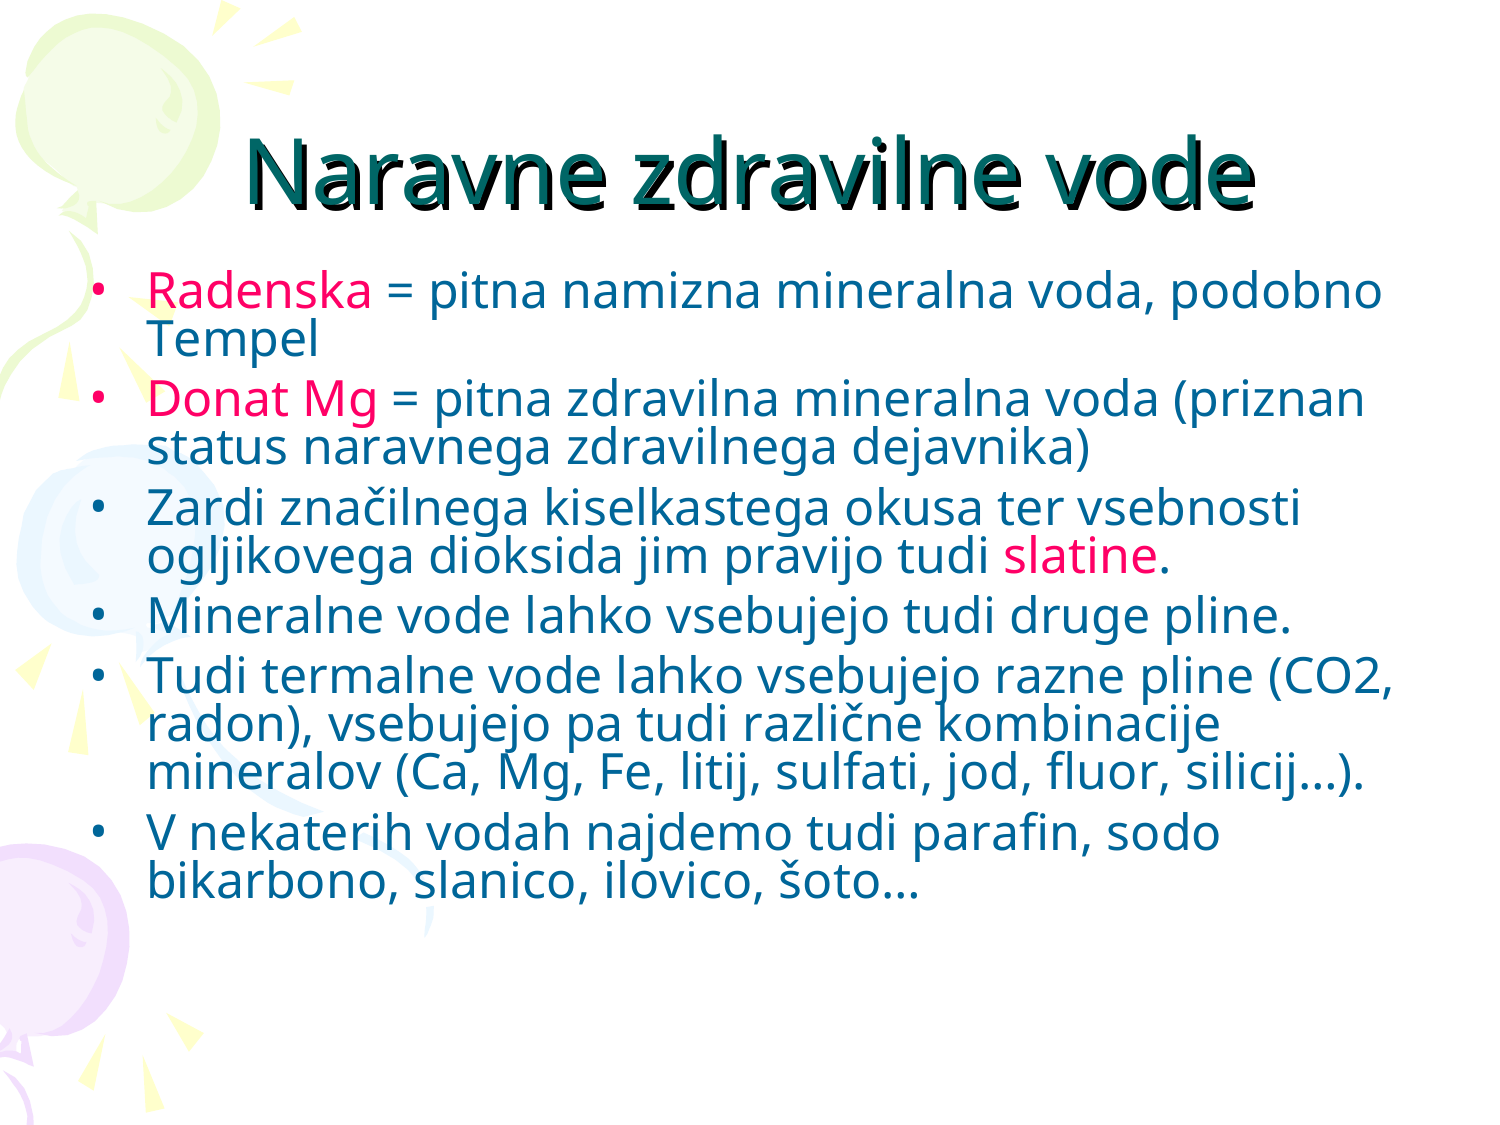

# Naravne zdravilne vode
Radenska = pitna namizna mineralna voda, podobno Tempel
Donat Mg = pitna zdravilna mineralna voda (priznan status naravnega zdravilnega dejavnika)
Zardi značilnega kiselkastega okusa ter vsebnosti ogljikovega dioksida jim pravijo tudi slatine.
Mineralne vode lahko vsebujejo tudi druge pline.
Tudi termalne vode lahko vsebujejo razne pline (CO2, radon), vsebujejo pa tudi različne kombinacije mineralov (Ca, Mg, Fe, litij, sulfati, jod, fluor, silicij…).
V nekaterih vodah najdemo tudi parafin, sodo bikarbono, slanico, ilovico, šoto…